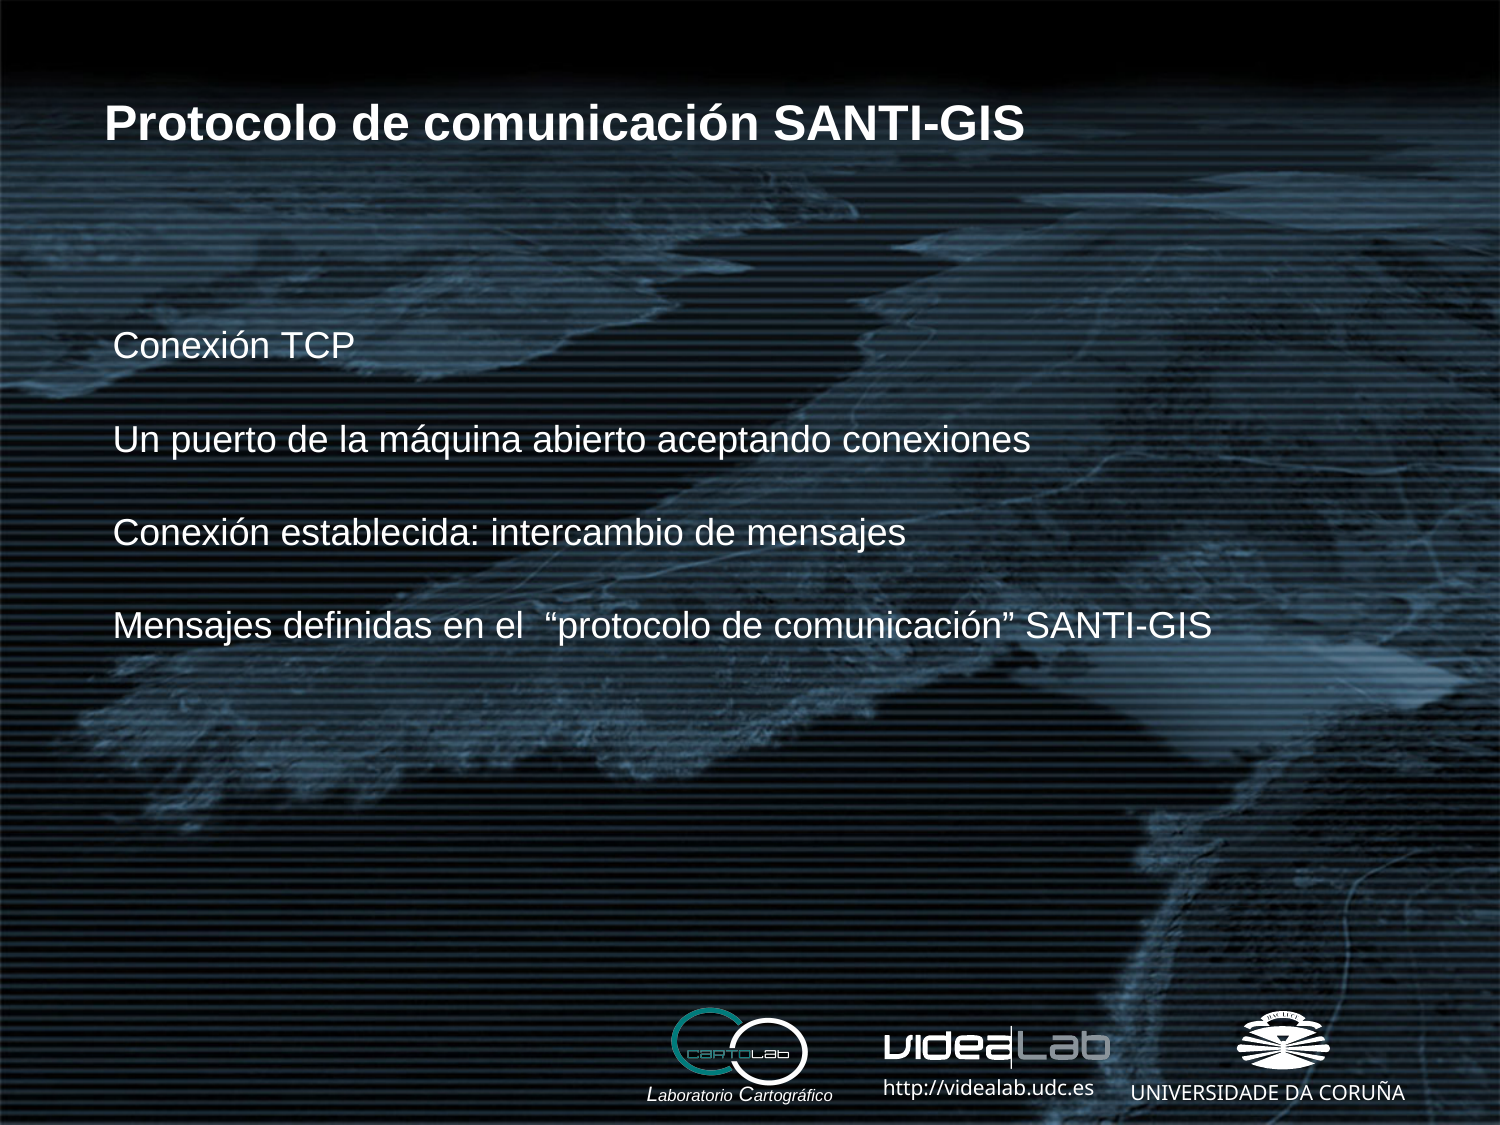

Protocolo de comunicación SANTI-GIS
# Conexión TCP
Un puerto de la máquina abierto aceptando conexiones
Conexión establecida: intercambio de mensajes
Mensajes definidas en el “protocolo de comunicación” SANTI-GIS